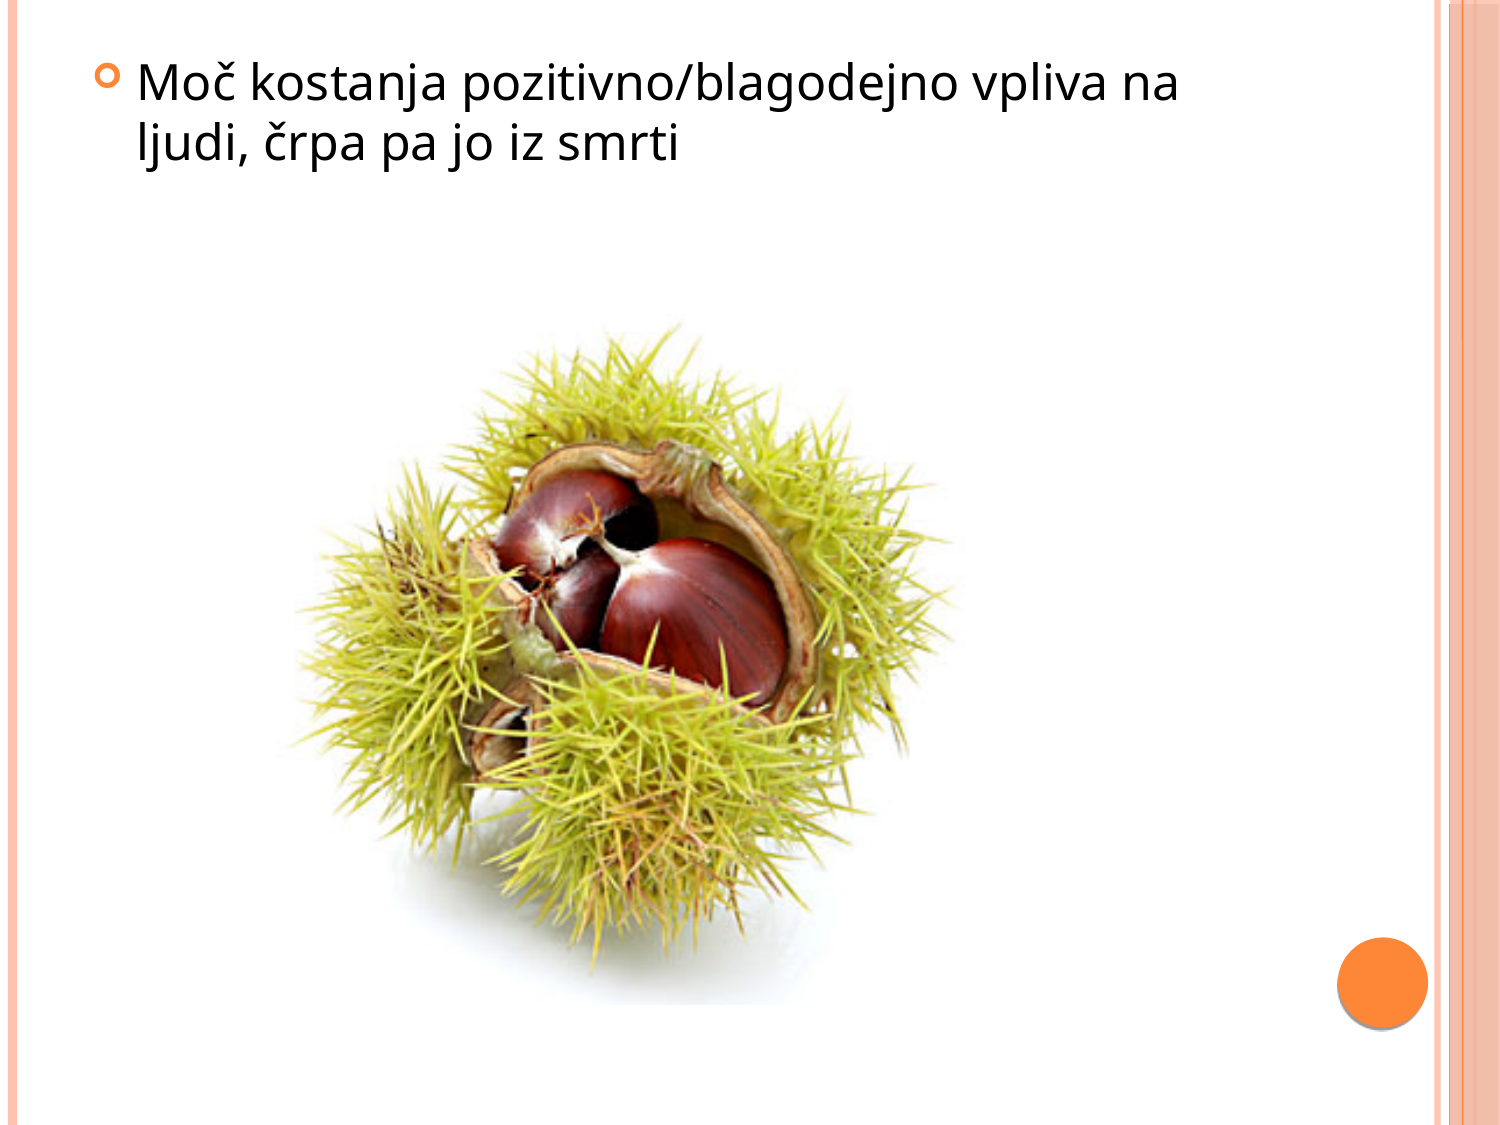

Moč kostanja pozitivno/blagodejno vpliva na ljudi, črpa pa jo iz smrti
#